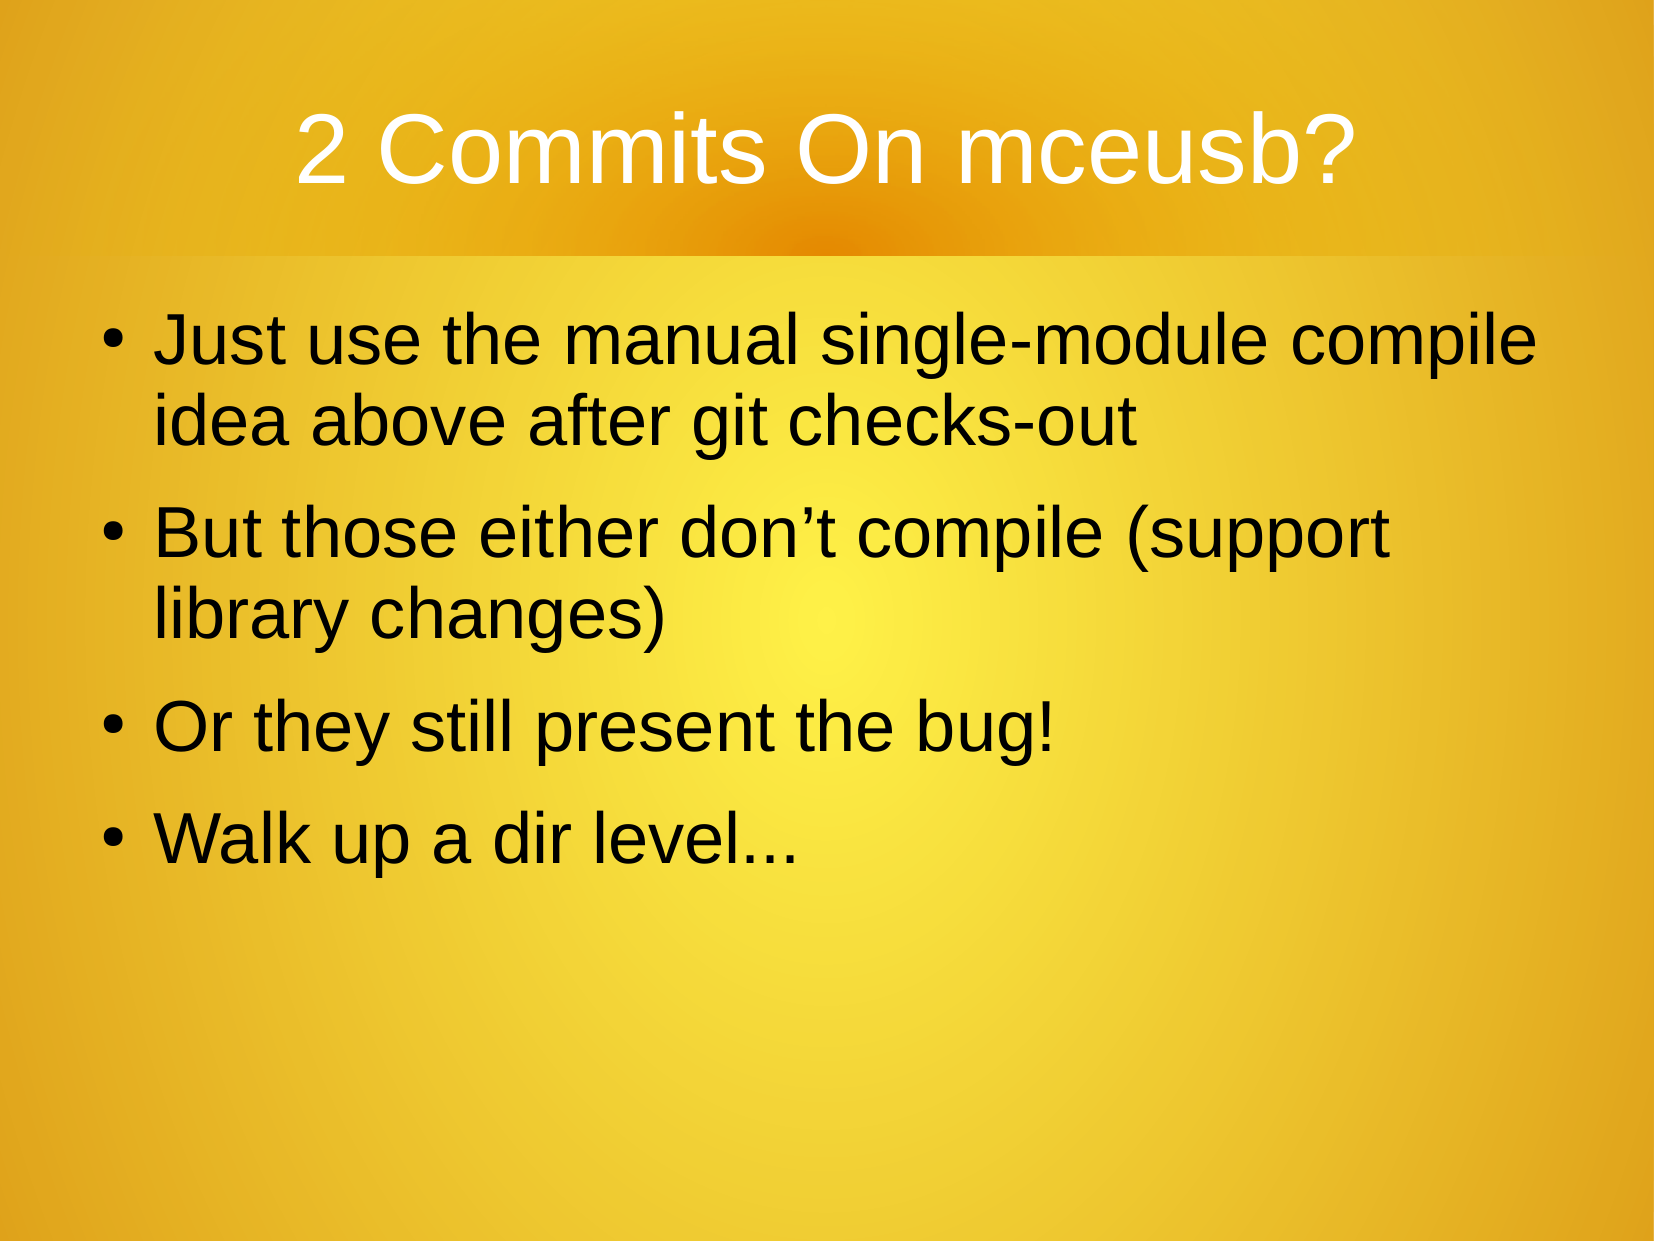

# 2 Commits On mceusb?
Just use the manual single-module compile idea above after git checks-out
But those either don’t compile (support library changes)
Or they still present the bug!
Walk up a dir level...